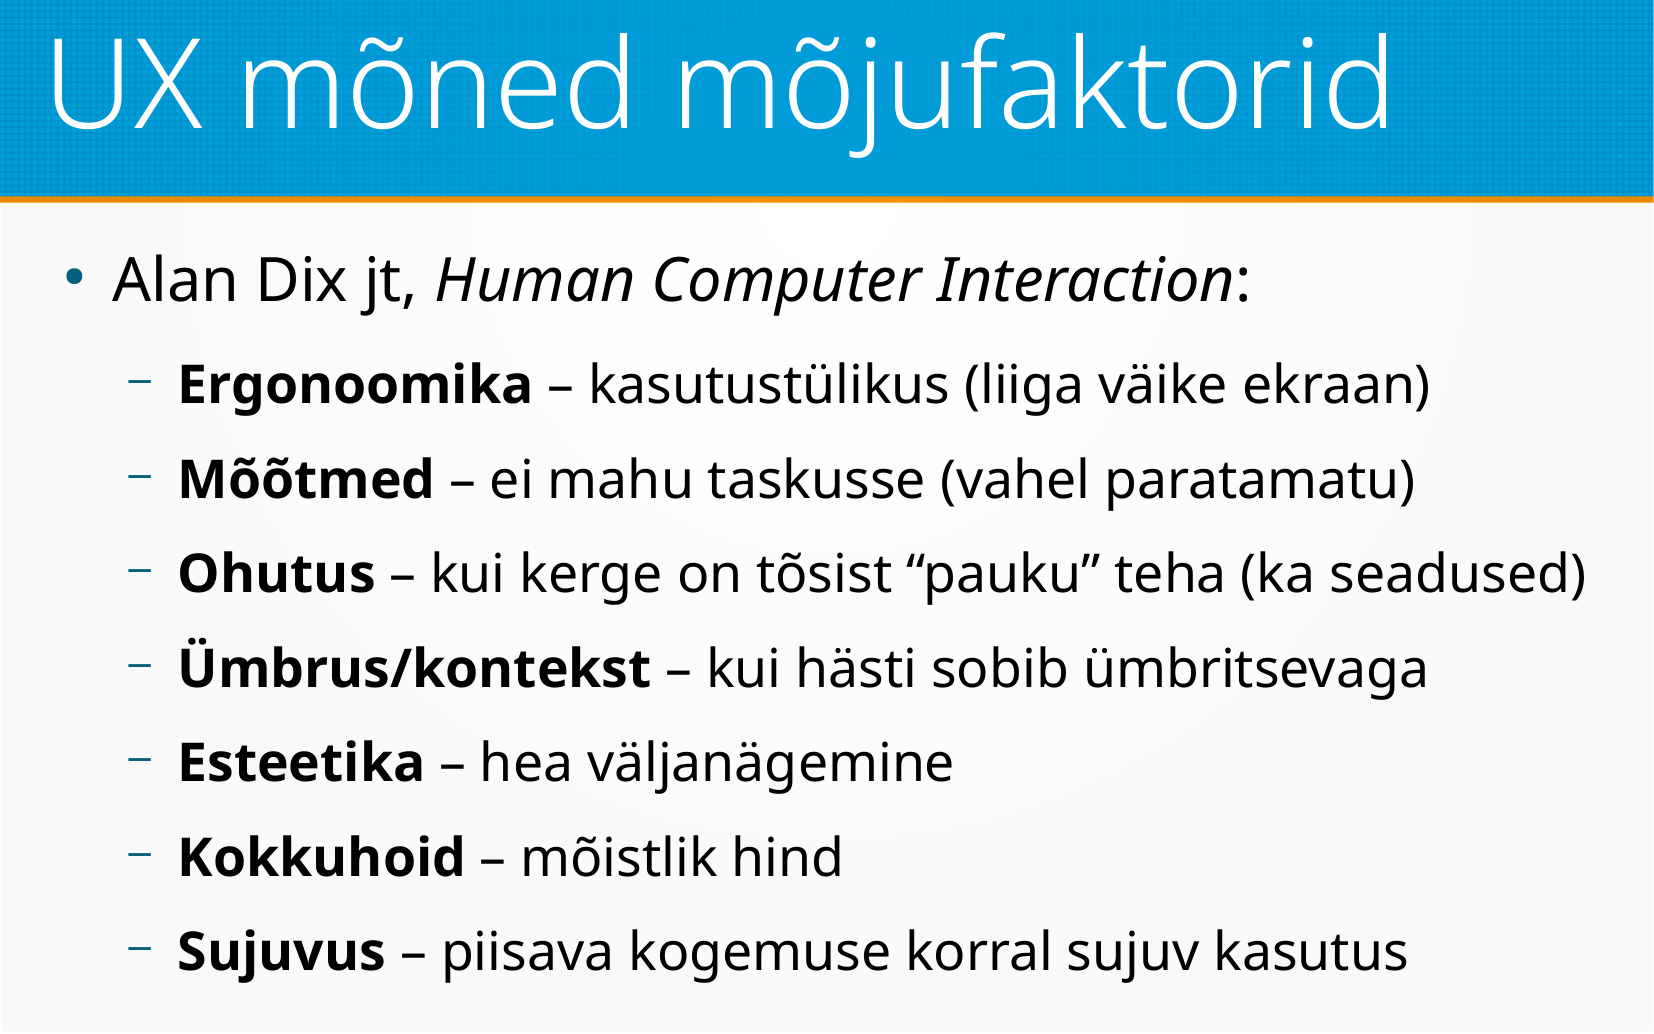

# UX mõned mõjufaktorid
Alan Dix jt, Human Computer Interaction:
Ergonoomika – kasutustülikus (liiga väike ekraan)
Mõõtmed – ei mahu taskusse (vahel paratamatu)
Ohutus – kui kerge on tõsist “pauku” teha (ka seadused)
Ümbrus/kontekst – kui hästi sobib ümbritsevaga
Esteetika – hea väljanägemine
Kokkuhoid – mõistlik hind
Sujuvus – piisava kogemuse korral sujuv kasutus